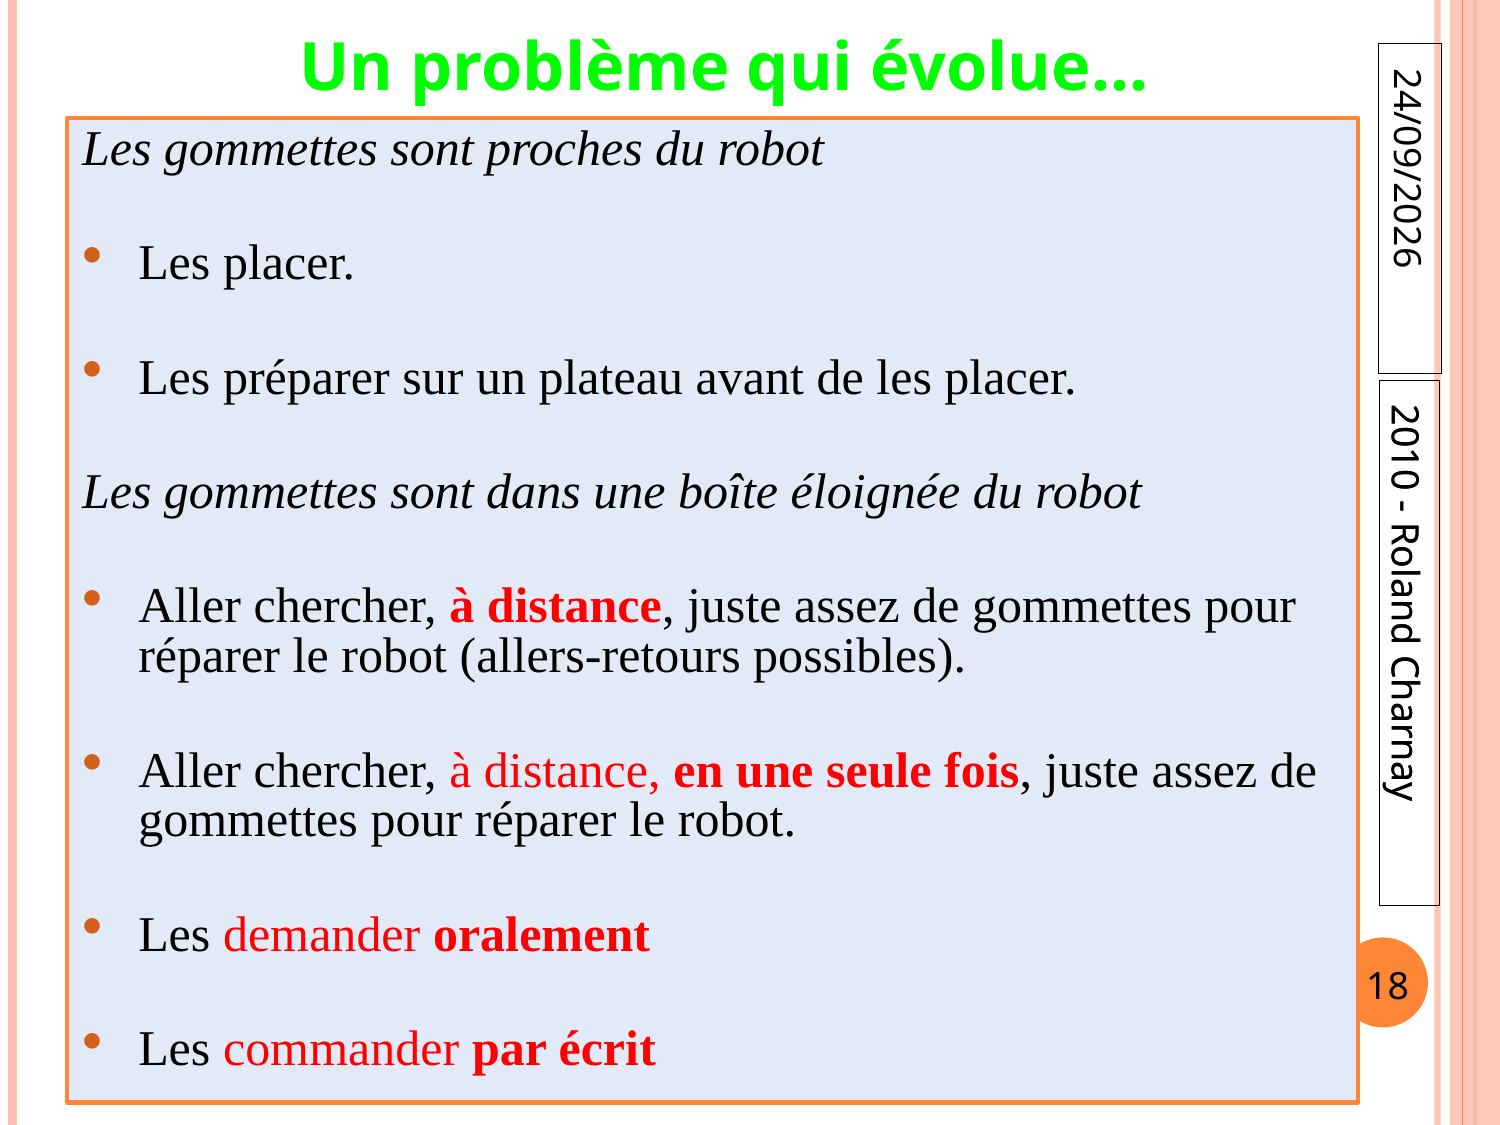

Un problème qui évolue…
Les gommettes sont proches du robot
Les placer.
Les préparer sur un plateau avant de les placer.
Les gommettes sont dans une boîte éloignée du robot
Aller chercher, à distance, juste assez de gommettes pour réparer le robot (allers-retours possibles).
Aller chercher, à distance, en une seule fois, juste assez de gommettes pour réparer le robot.
Les demander oralement
Les commander par écrit
<footer>2010 - Roland Charnay